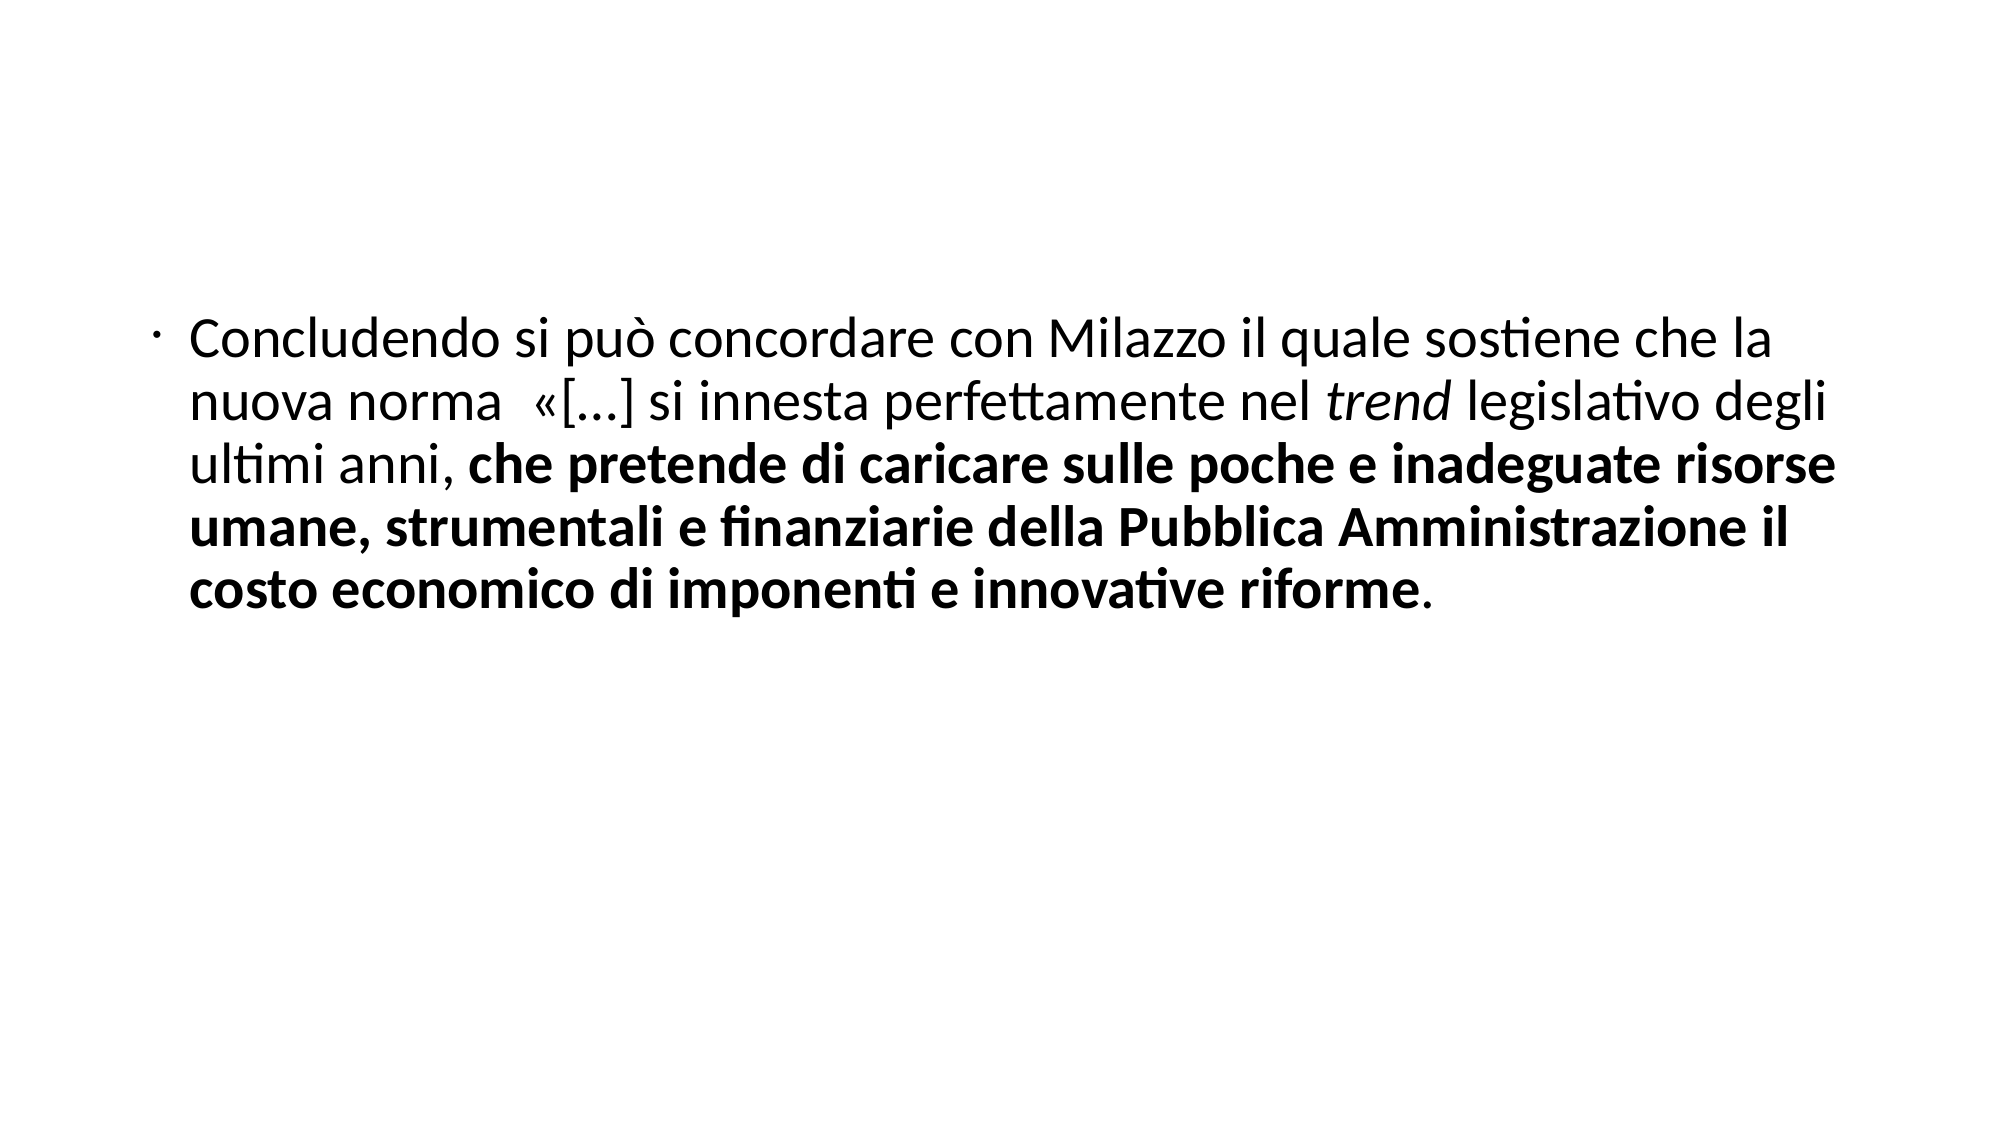

# Concludendo si può concordare con Milazzo il quale sostiene che la nuova norma «[…] si innesta perfettamente nel trend legislativo degli ultimi anni, che pretende di caricare sulle poche e inadeguate risorse umane, strumentali e finanziarie della Pubblica Amministrazione il costo economico di imponenti e innovative riforme.